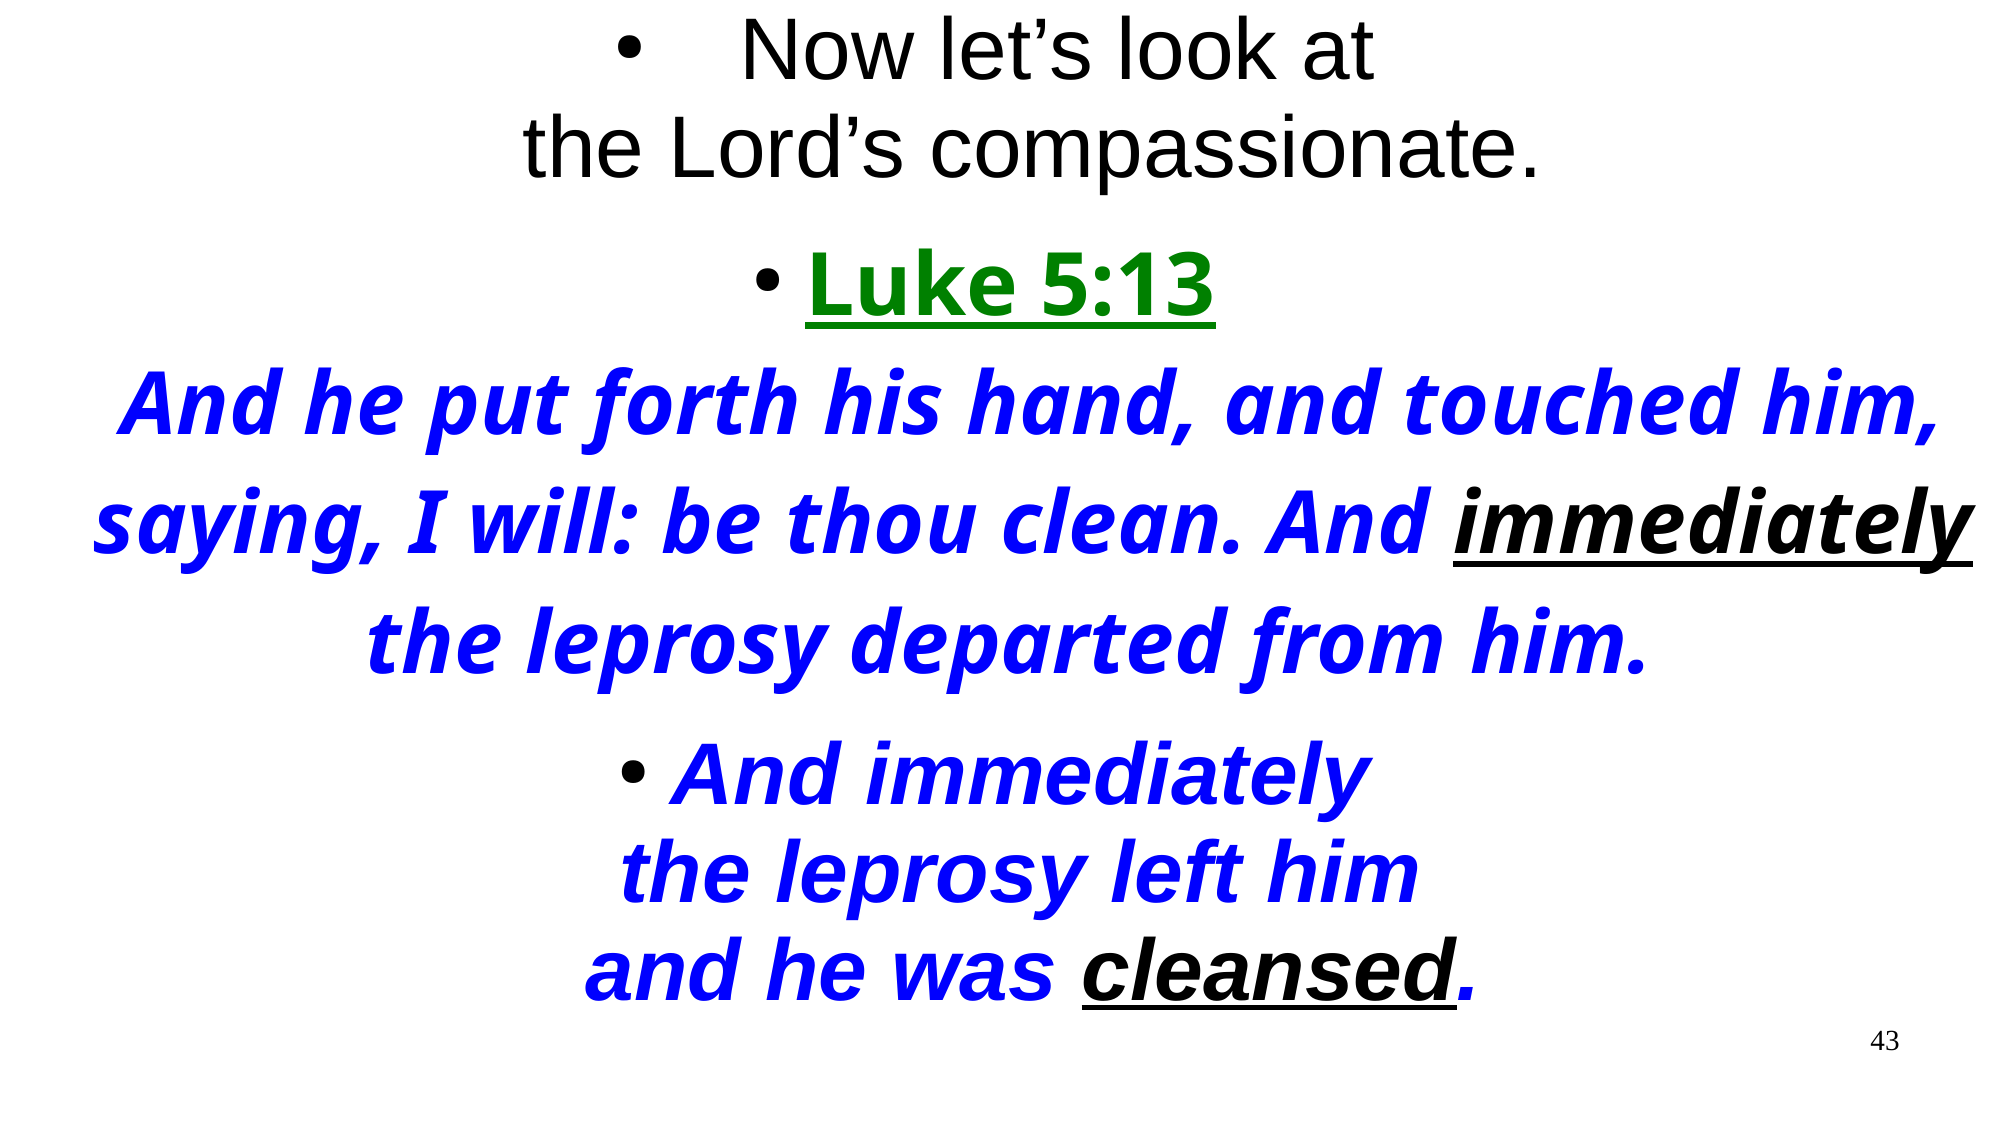

# Now let’s look at the Lord’s compassionate.
Luke 5:13 
And he put forth his hand, and touched him, saying, I will: be thou clean. And immediately the leprosy departed from him.
And immediately
the leprosy left him
and he was cleansed.
43